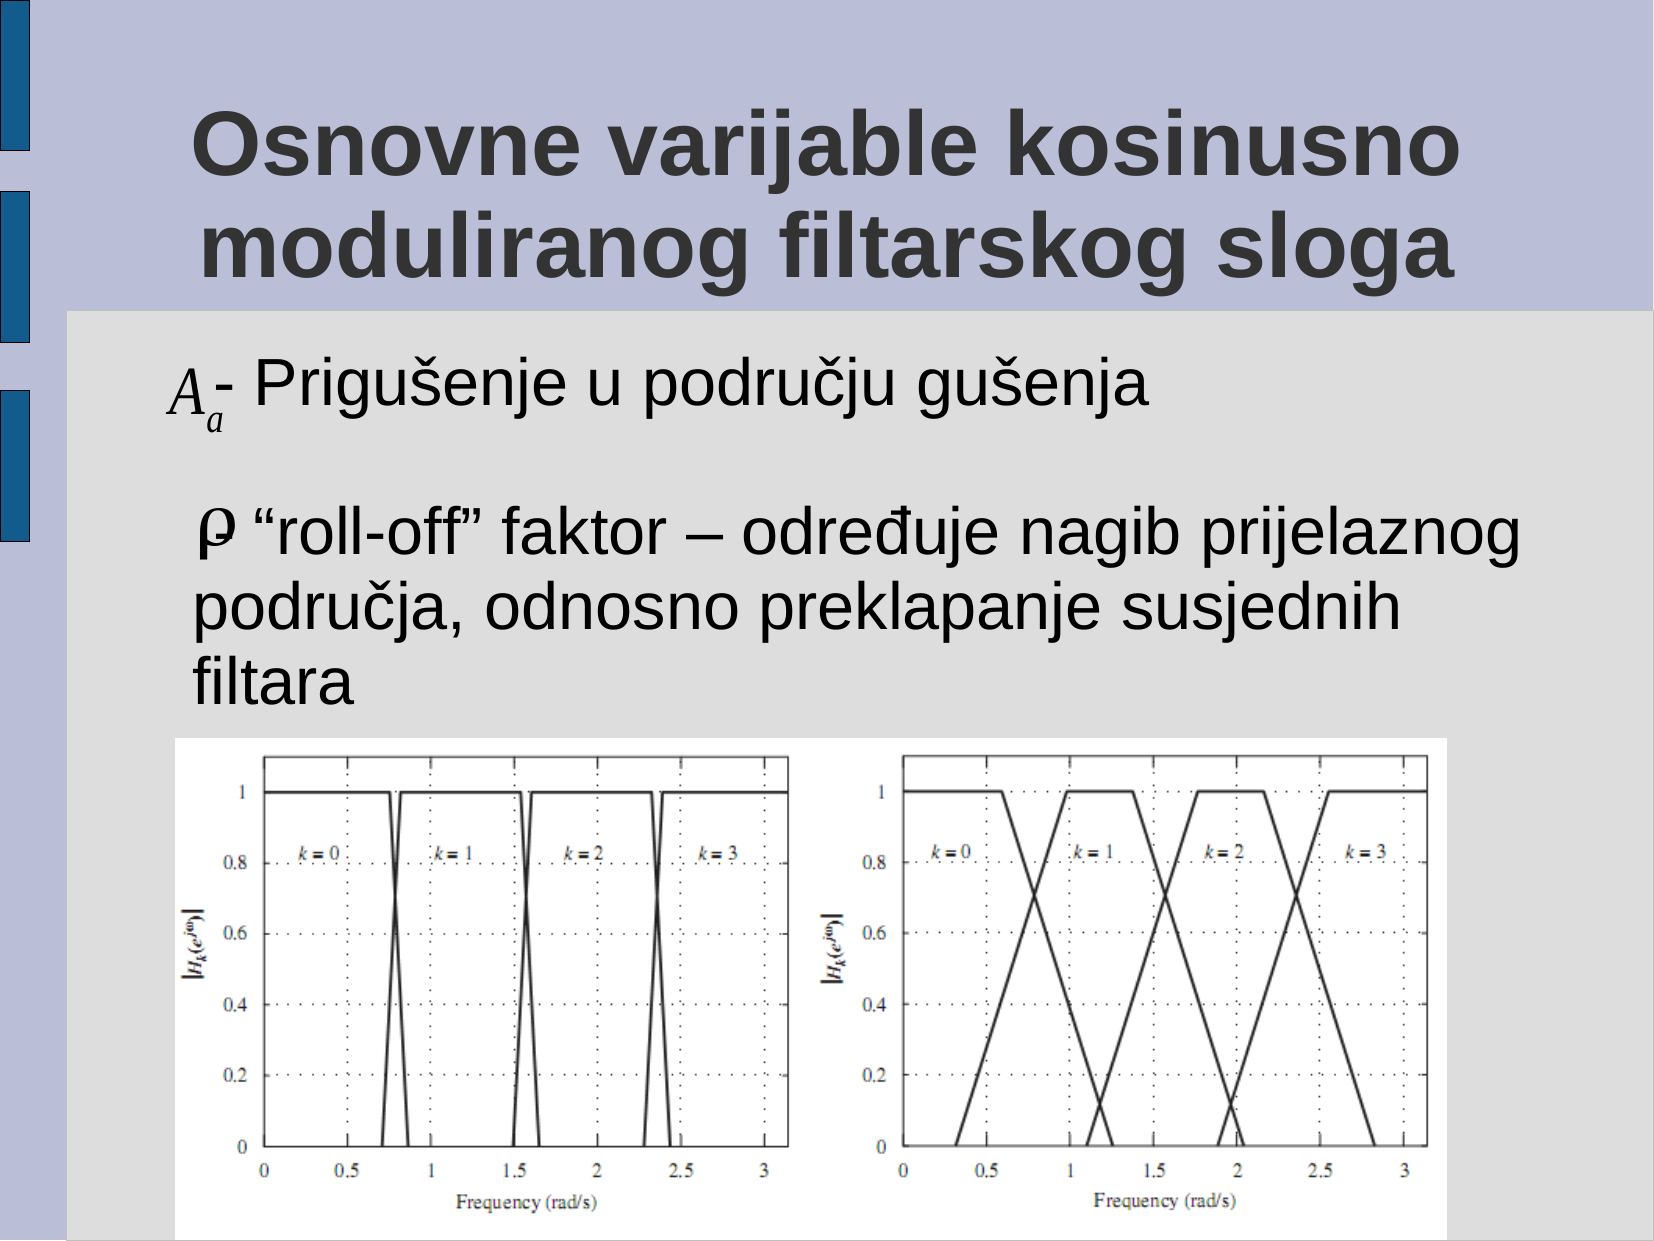

# Osnovne varijable kosinusno moduliranog filtarskog sloga
 - Prigušenje u području gušenja
 - “roll-off” faktor – određuje nagib prijelaznog područja, odnosno preklapanje susjednih filtara